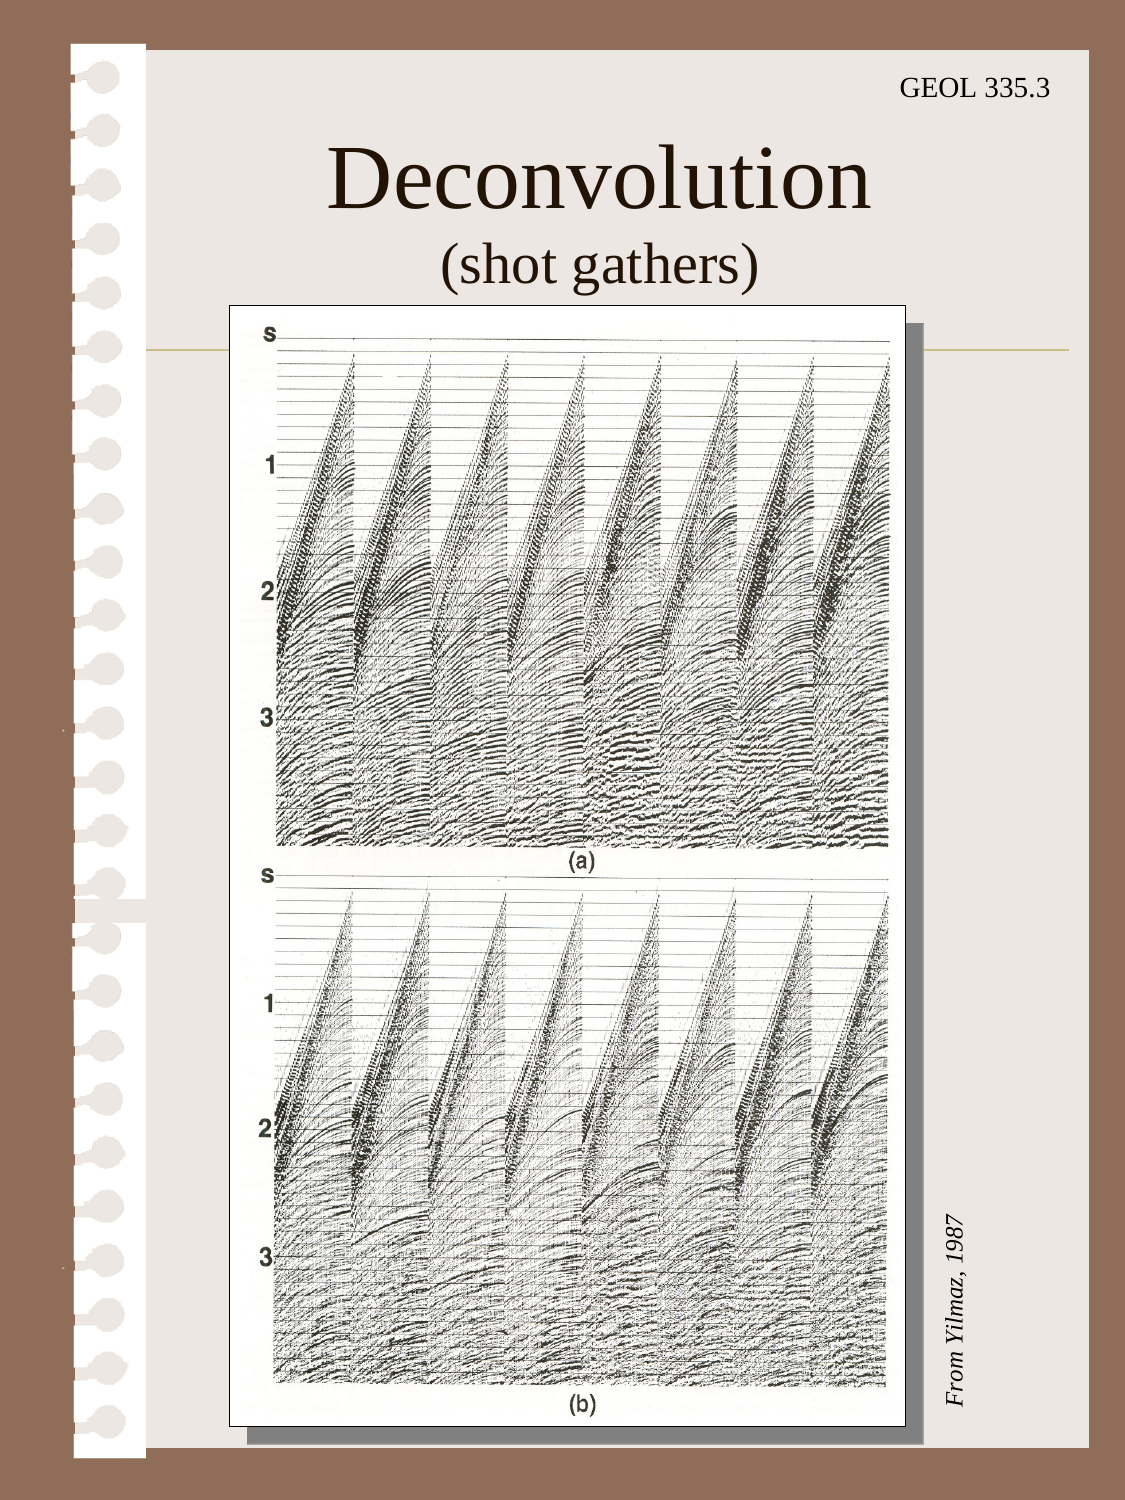

# Deconvolution (shot gathers)
From Yilmaz, 1987